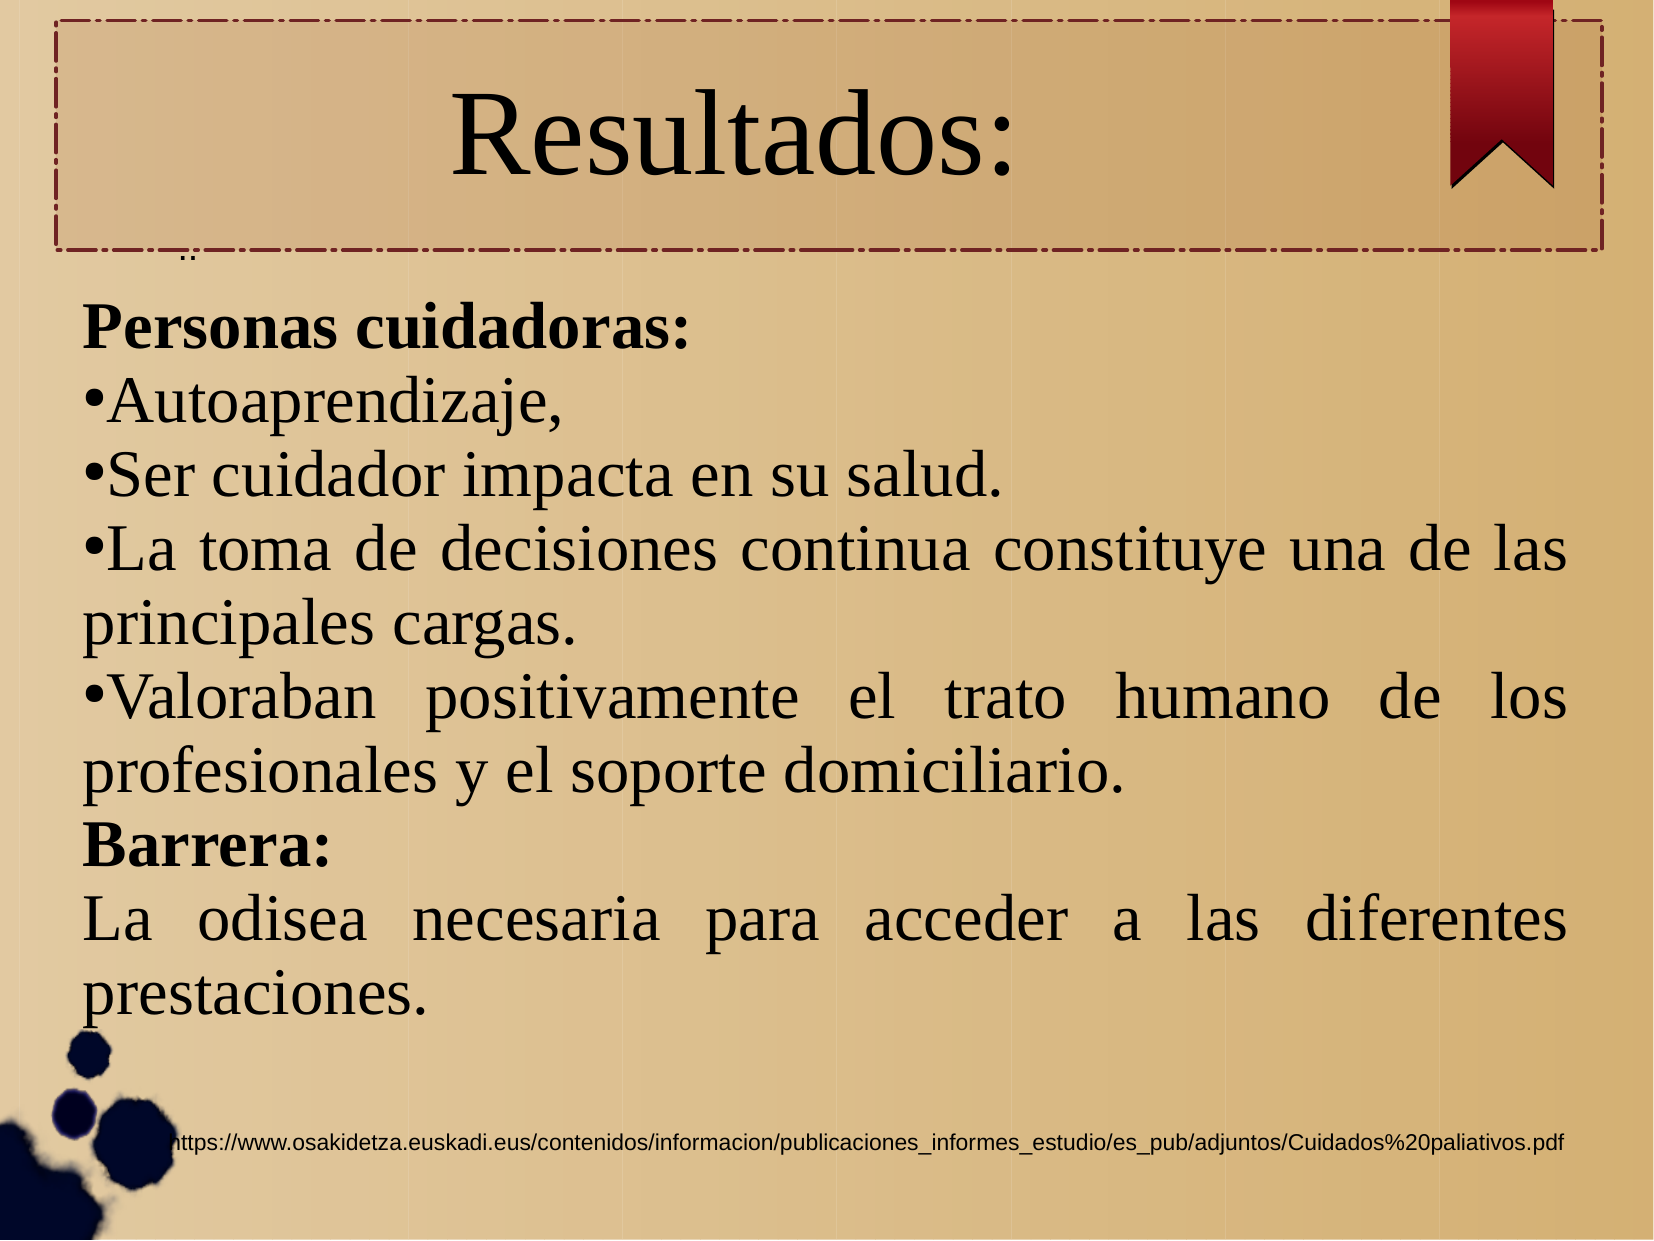

# Resultados:
..
Personas cuidadoras:
Autoaprendizaje,
Ser cuidador impacta en su salud.
La toma de decisiones continua constituye una de las principales cargas.
Valoraban positivamente el trato humano de los profesionales y el soporte domiciliario.
Barrera:
La odisea necesaria para acceder a las diferentes prestaciones.
https://www.osakidetza.euskadi.eus/contenidos/informacion/publicaciones_informes_estudio/es_pub/adjuntos/Cuidados%20paliativos.pdf